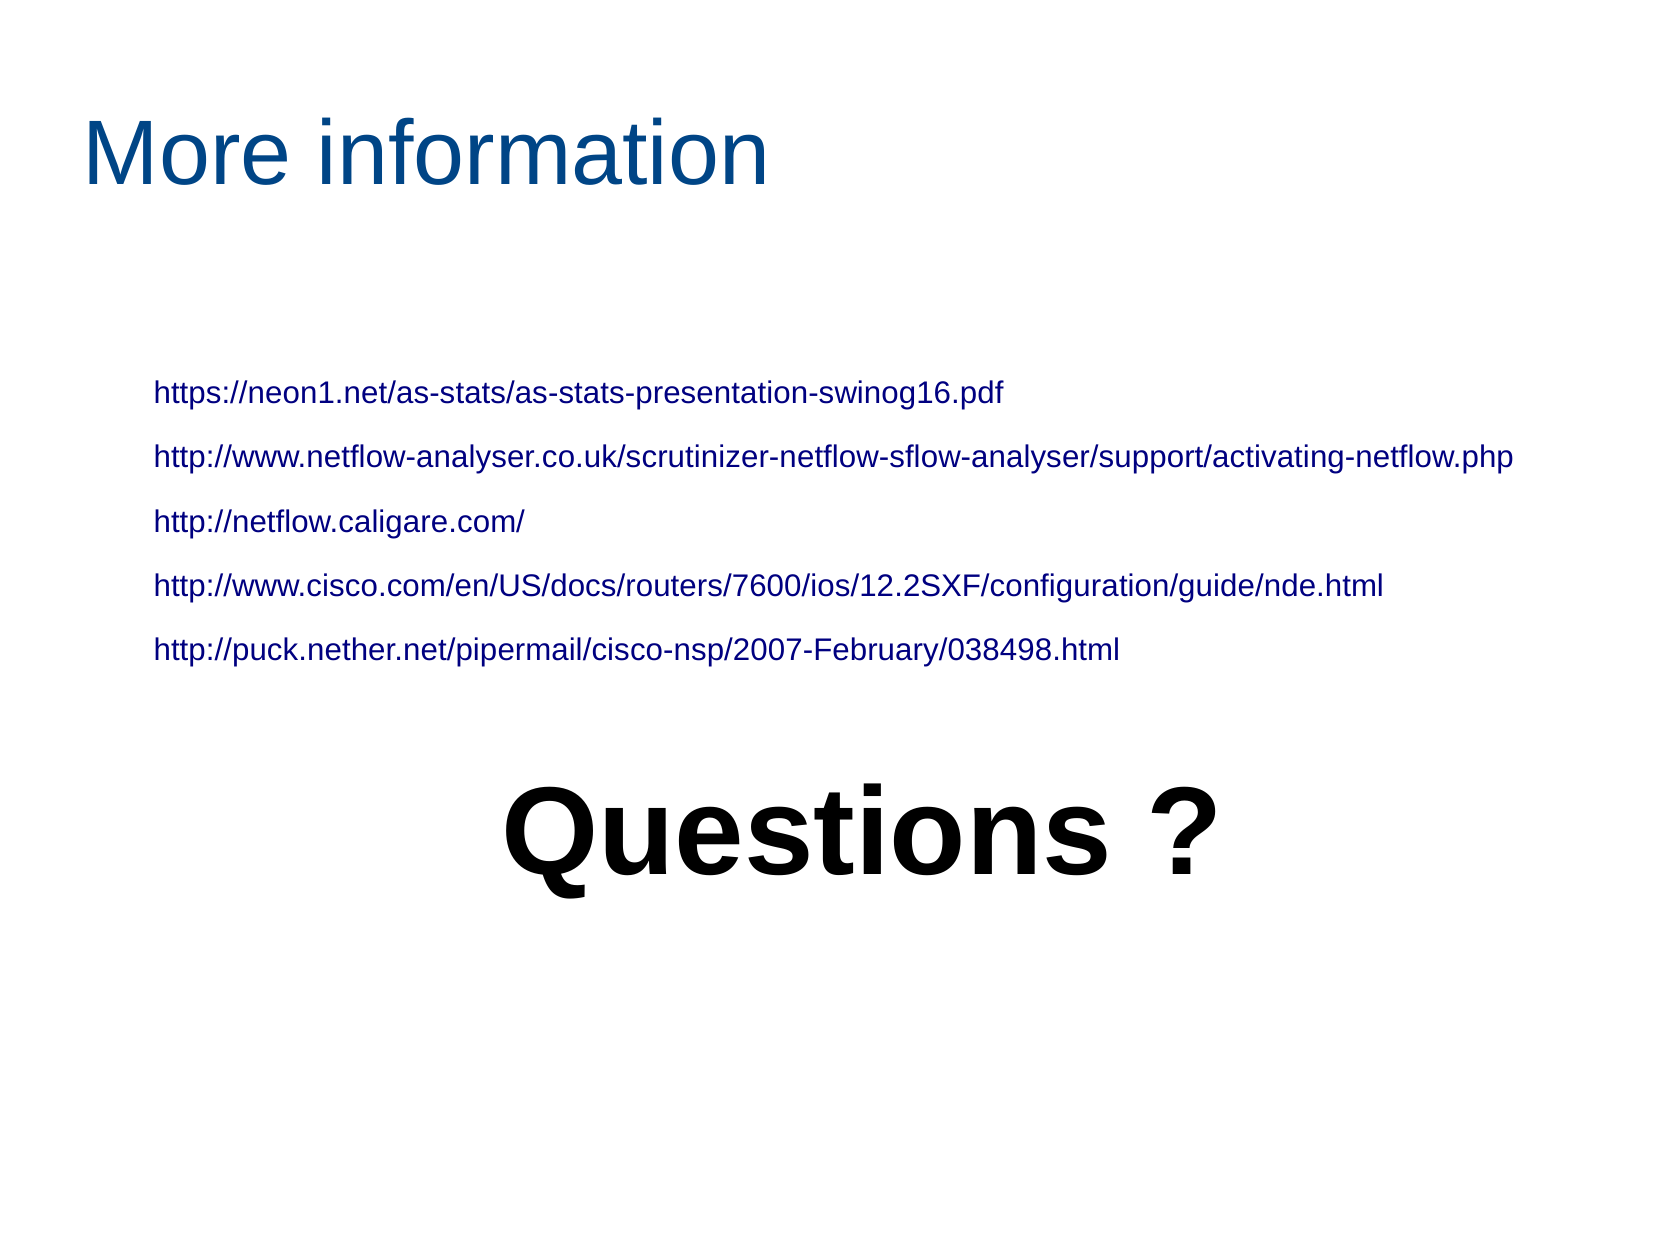

# More information
https://neon1.net/as-stats/as-stats-presentation-swinog16.pdf
http://www.netflow-analyser.co.uk/scrutinizer-netflow-sflow-analyser/support/activating-netflow.php
http://netflow.caligare.com/
http://www.cisco.com/en/US/docs/routers/7600/ios/12.2SXF/configuration/guide/nde.html
http://puck.nether.net/pipermail/cisco-nsp/2007-February/038498.html
Questions ?